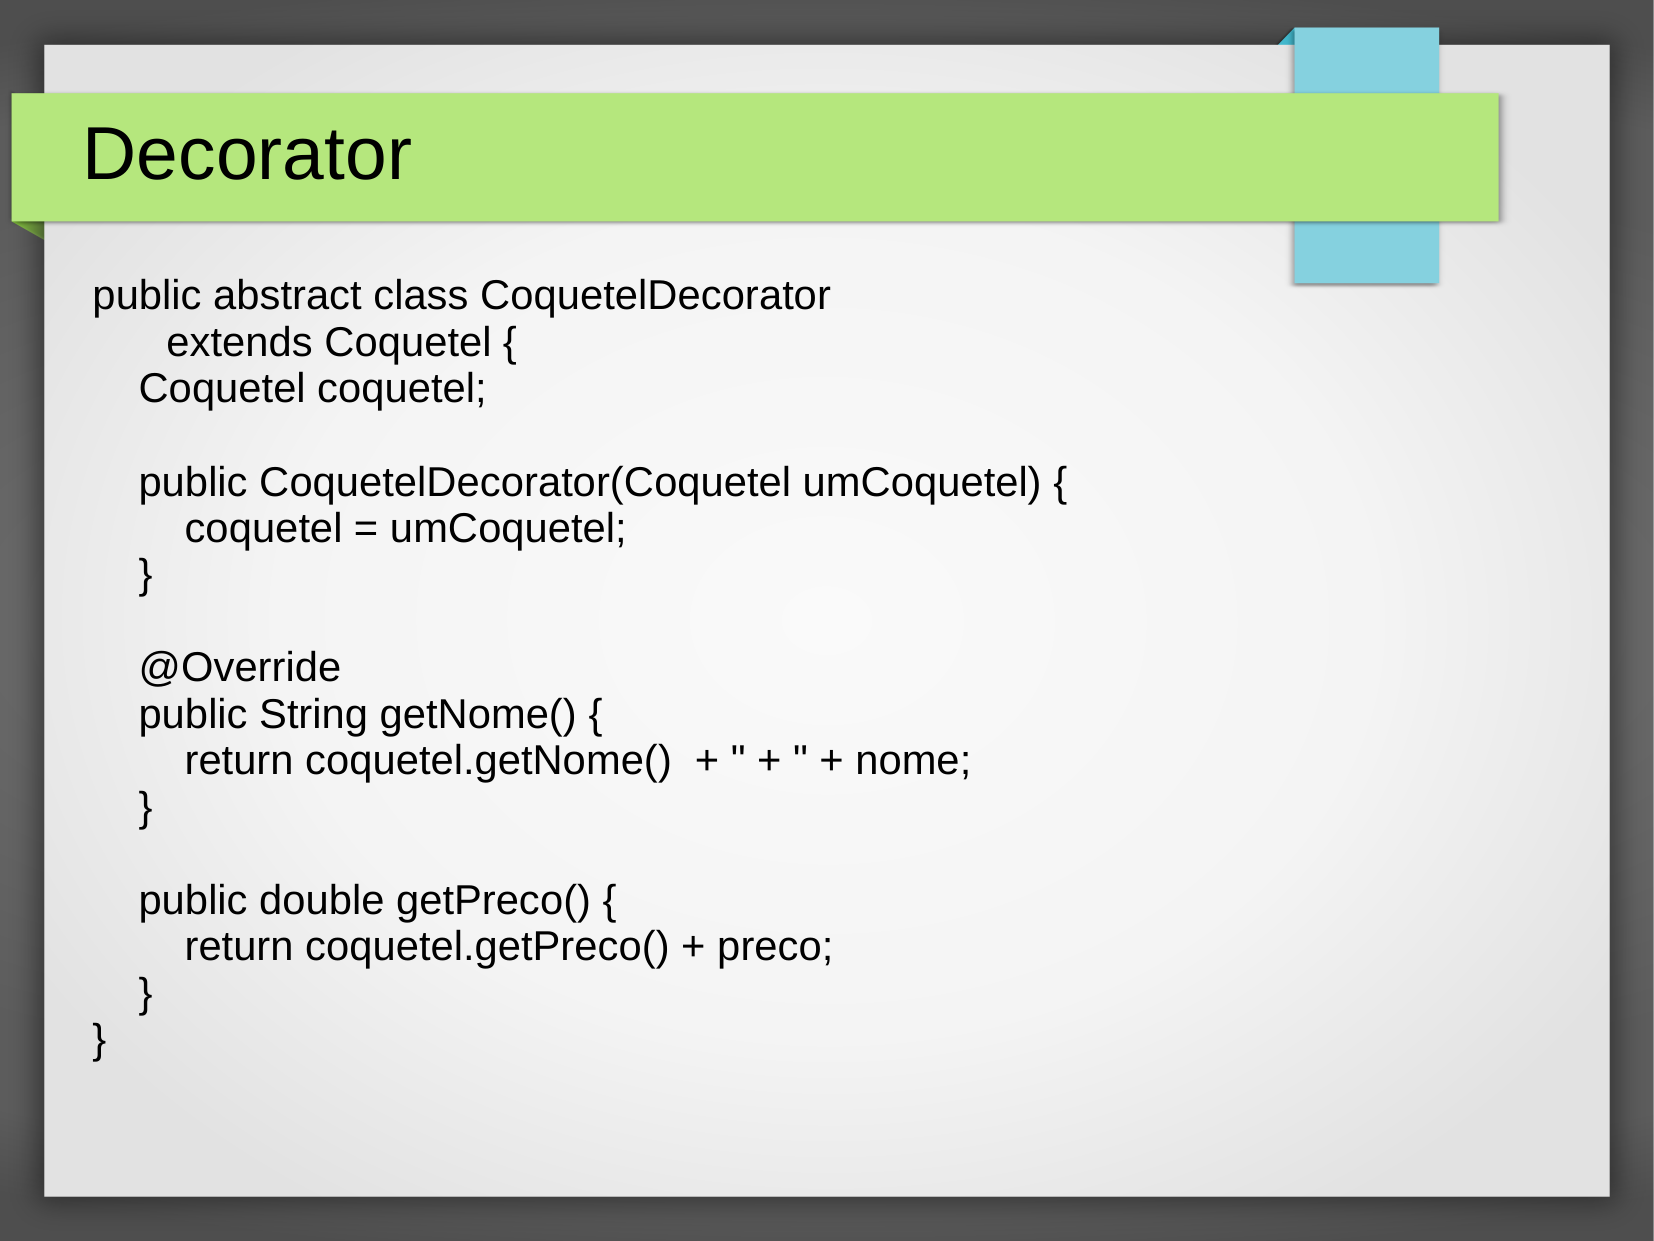

# Decorator
public abstract class CoquetelDecorator
	extends Coquetel {
 Coquetel coquetel;
 public CoquetelDecorator(Coquetel umCoquetel) {
 coquetel = umCoquetel;
 }
 @Override
 public String getNome() {
 return coquetel.getNome() + " + " + nome;
 }
 public double getPreco() {
 return coquetel.getPreco() + preco;
 }
}